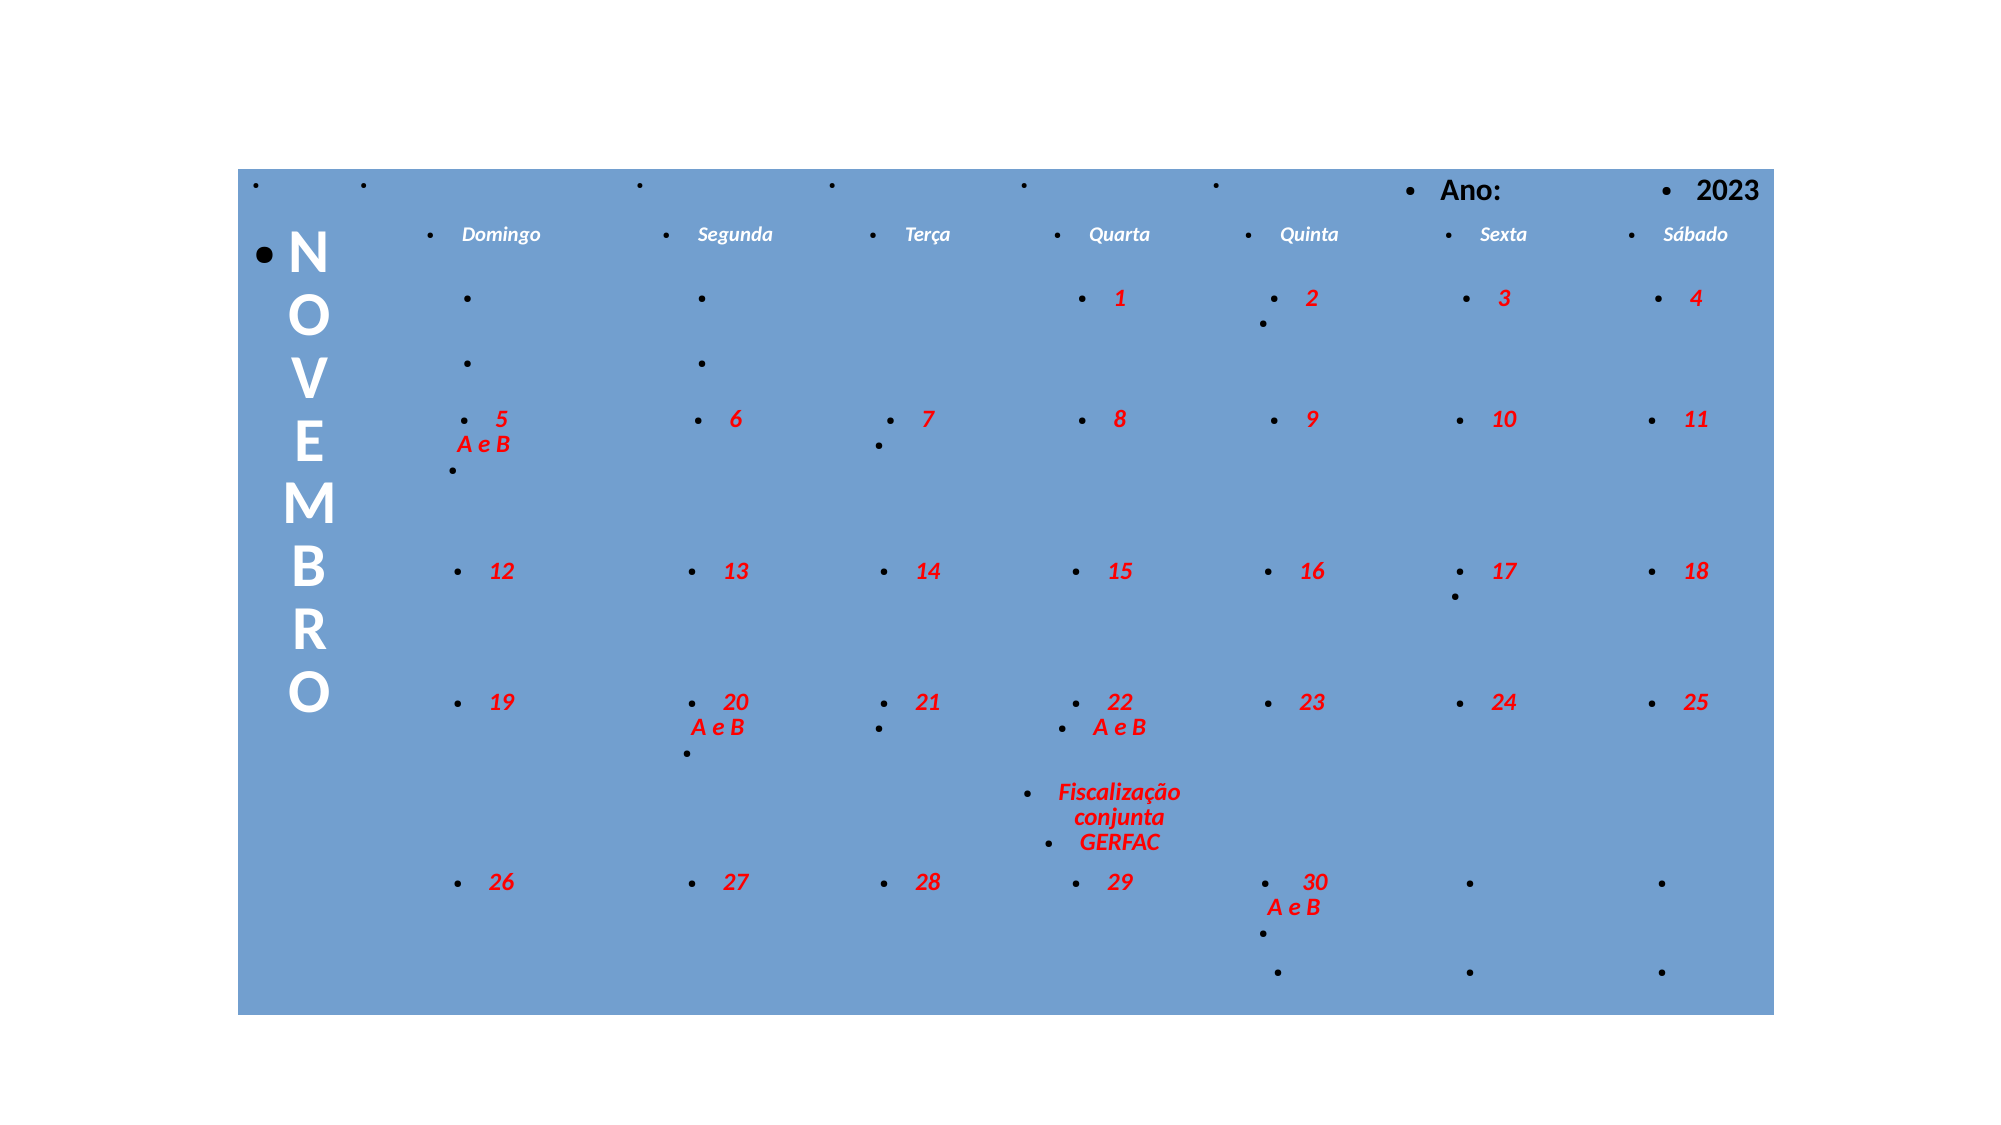

| | | | | | | Ano: | 2023 |
| --- | --- | --- | --- | --- | --- | --- | --- |
| NOVEMBRO | Domingo | Segunda | Terça | Quarta | Quinta | Sexta | Sábado |
| | | | | 1 | 2 | 3 | 4 |
| | | | | | | | |
| | 5 A e B | 6 | 7 | 8 | 9 | 10 | 11 |
| | | | | | | | |
| | 12 | 13 | 14 | 15 | 16 | 17 | 18 |
| | | | | | | | |
| | 19 | 20 A e B | 21 | 22 A e B | 23 | 24 | 25 |
| | | | | Fiscalização conjunta GERFAC | | | |
| | 26 | 27 | 28 | 29 | 30 A e B | | |
| | | | | | | | |